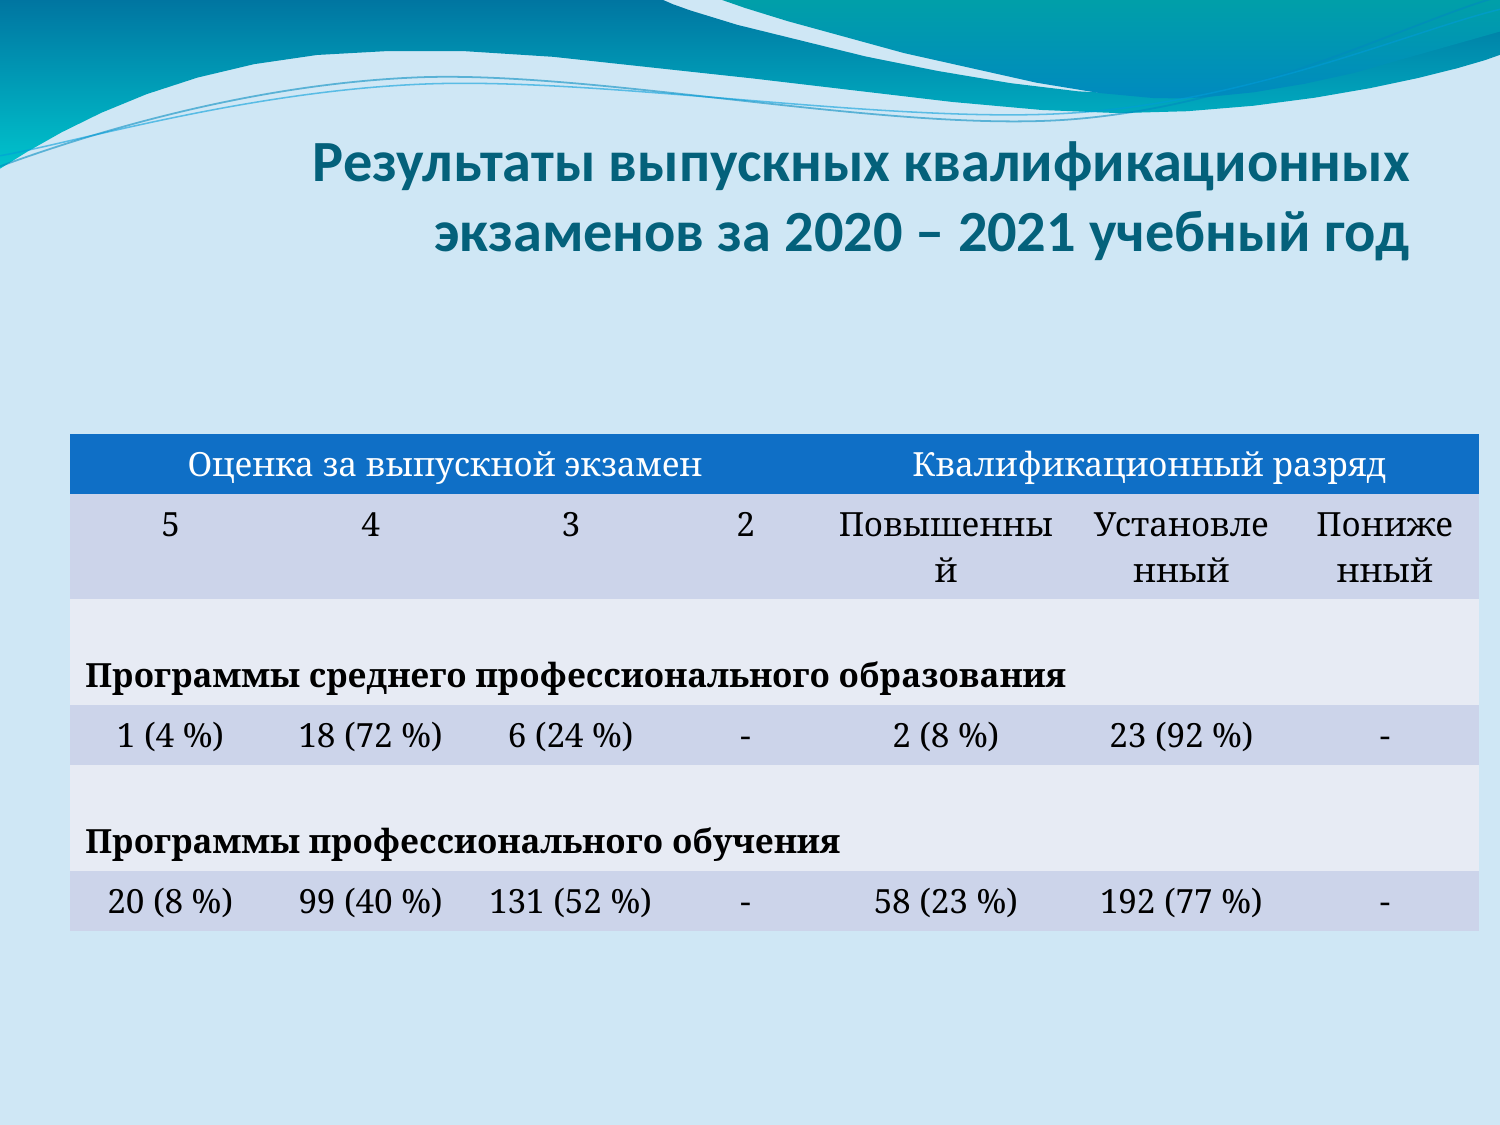

# Результаты выпускных квалификационных экзаменов за 2020 – 2021 учебный год
| Оценка за выпускной экзамен | | | | Квалификационный разряд | | |
| --- | --- | --- | --- | --- | --- | --- |
| 5 | 4 | 3 | 2 | Повышенный | Установленный | Пониженный |
| Программы среднего профессионального образования | | | | | | |
| 1 (4 %) | 18 (72 %) | 6 (24 %) | - | 2 (8 %) | 23 (92 %) | - |
| Программы профессионального обучения | | | | | | |
| 20 (8 %) | 99 (40 %) | 131 (52 %) | - | 58 (23 %) | 192 (77 %) | - |